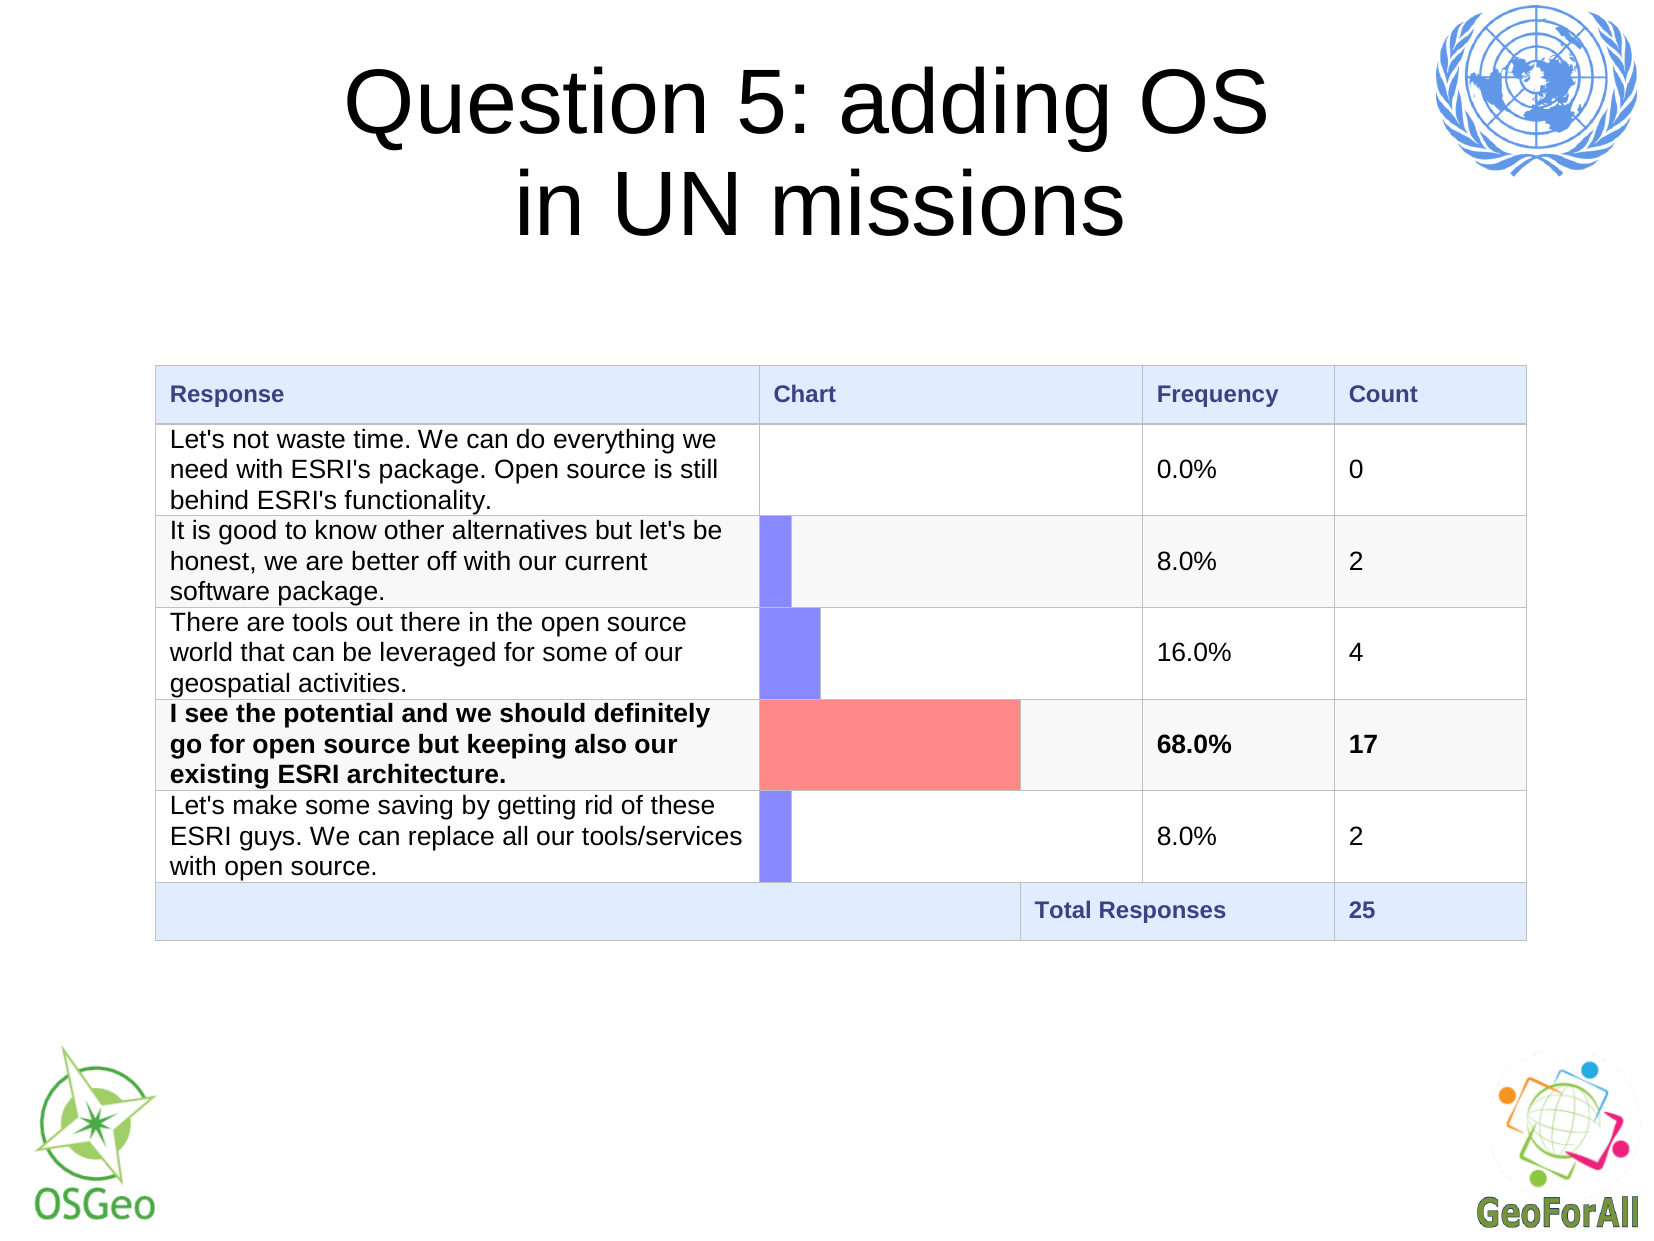

# Question 5: adding OS in UN missions